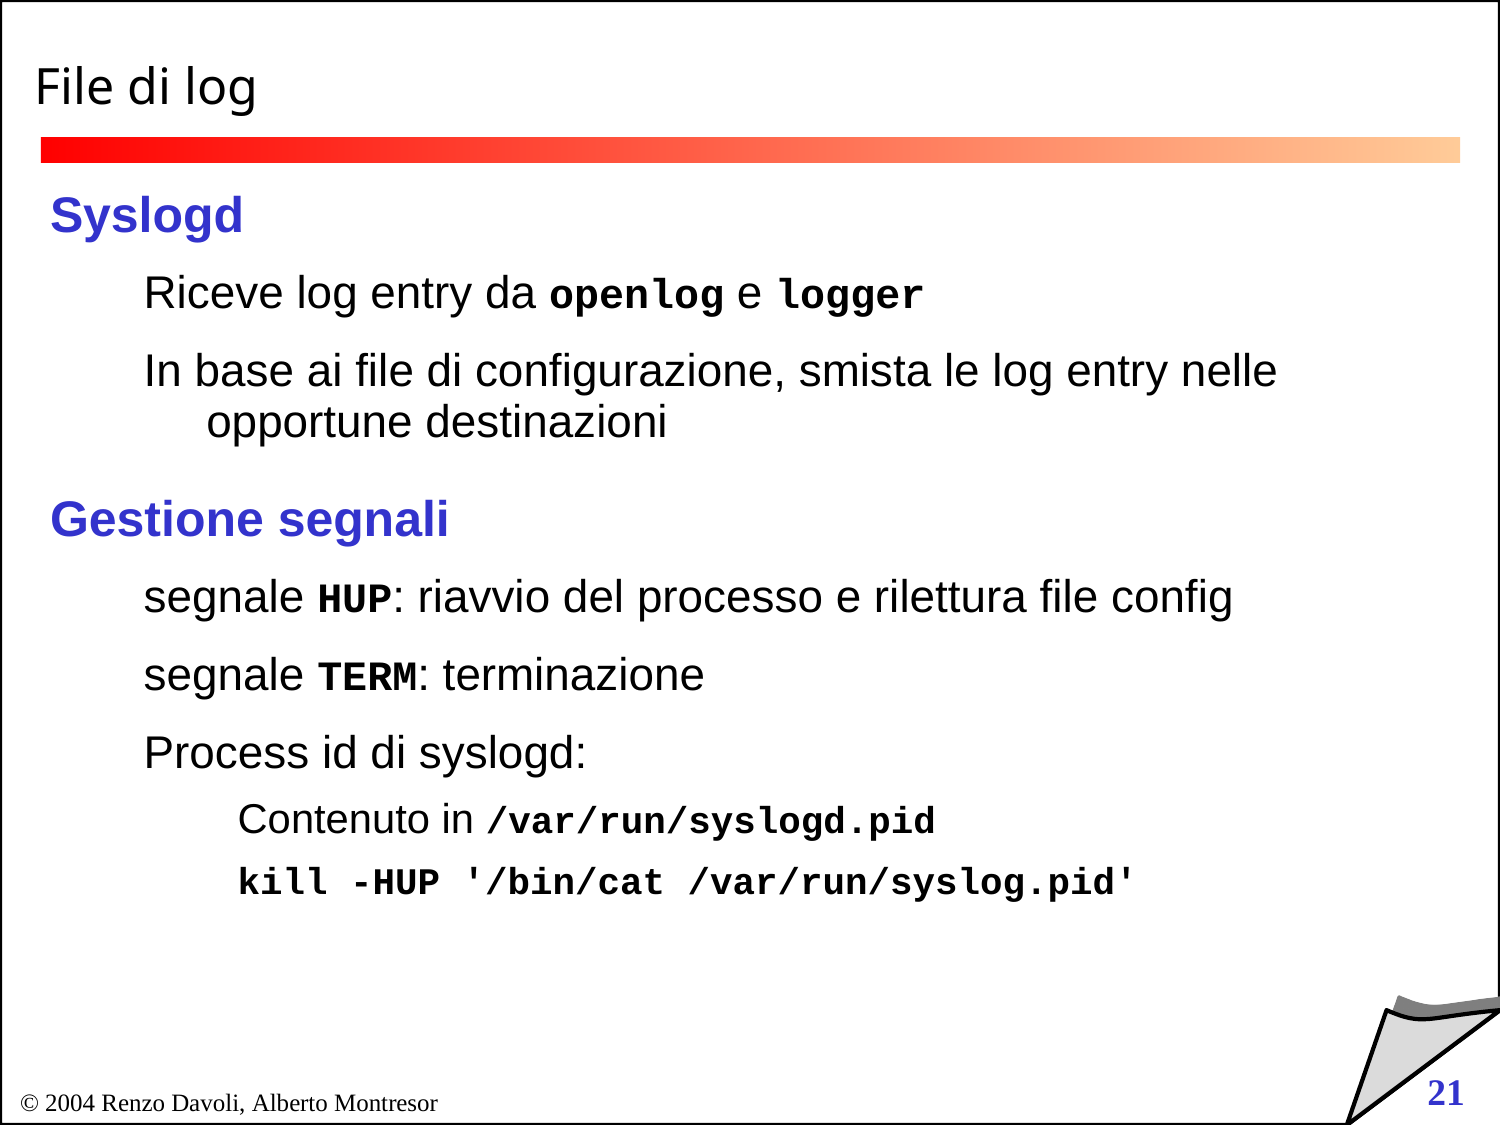

# File di log
Syslogd
Riceve log entry da openlog e logger
In base ai file di configurazione, smista le log entry nelle opportune destinazioni
Gestione segnali
segnale HUP: riavvio del processo e rilettura file config
segnale TERM: terminazione
Process id di syslogd:
Contenuto in /var/run/syslogd.pid
kill -HUP '/bin/cat /var/run/syslog.pid'